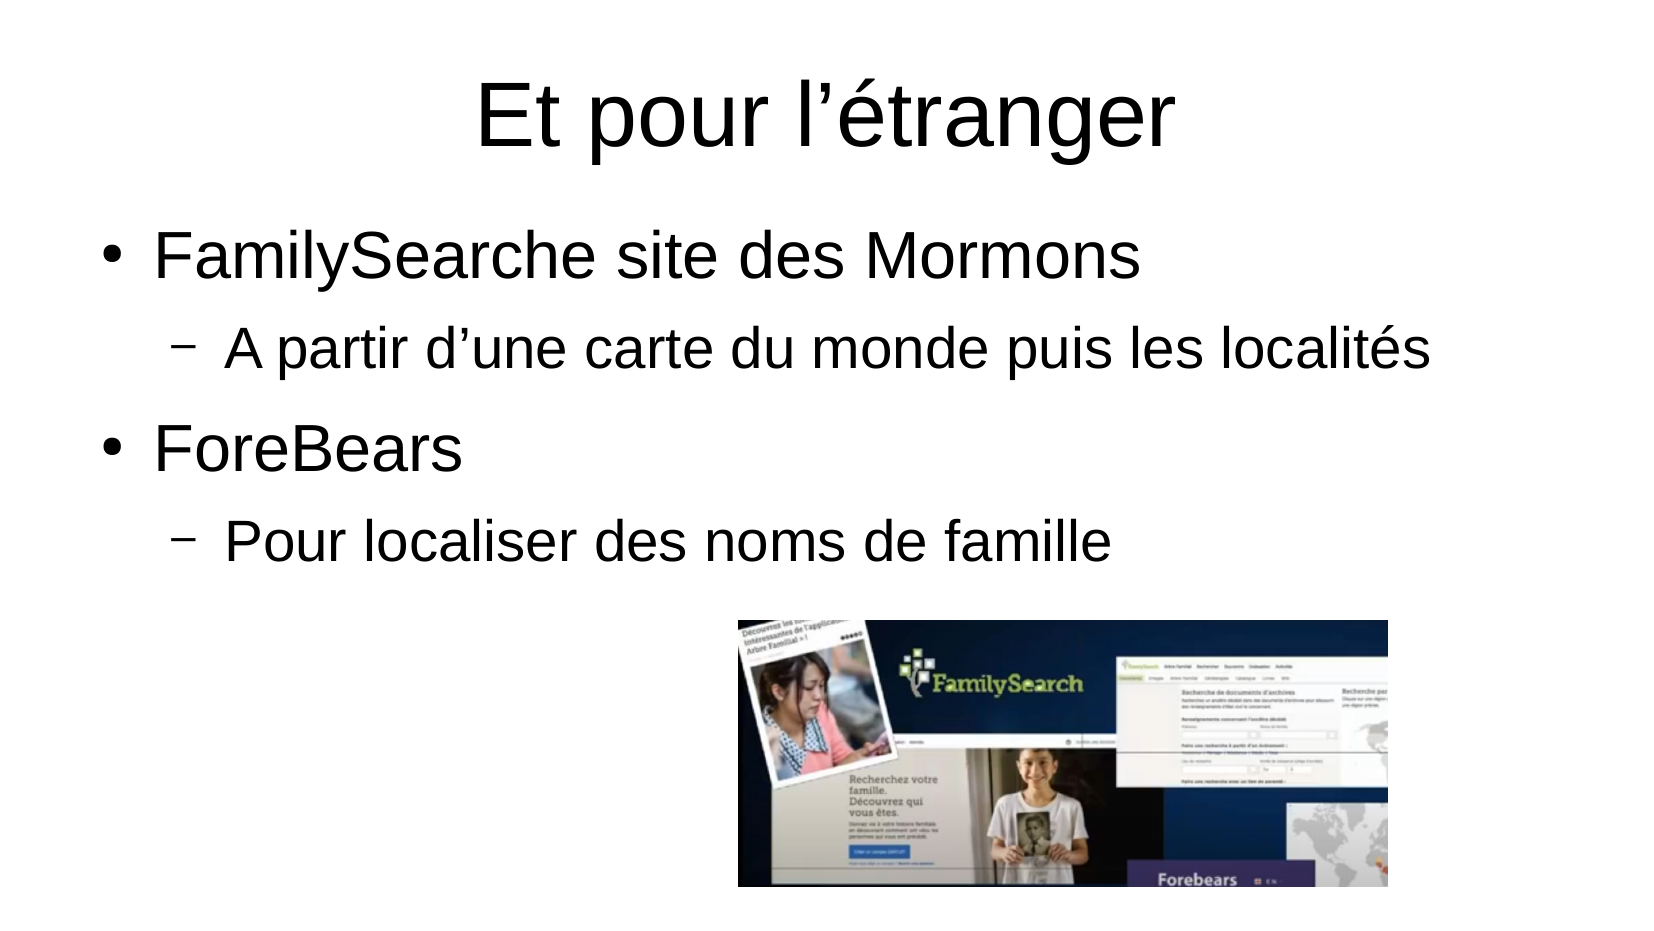

# Et pour l’étranger
FamilySearche site des Mormons
A partir d’une carte du monde puis les localités
ForeBears
Pour localiser des noms de famille